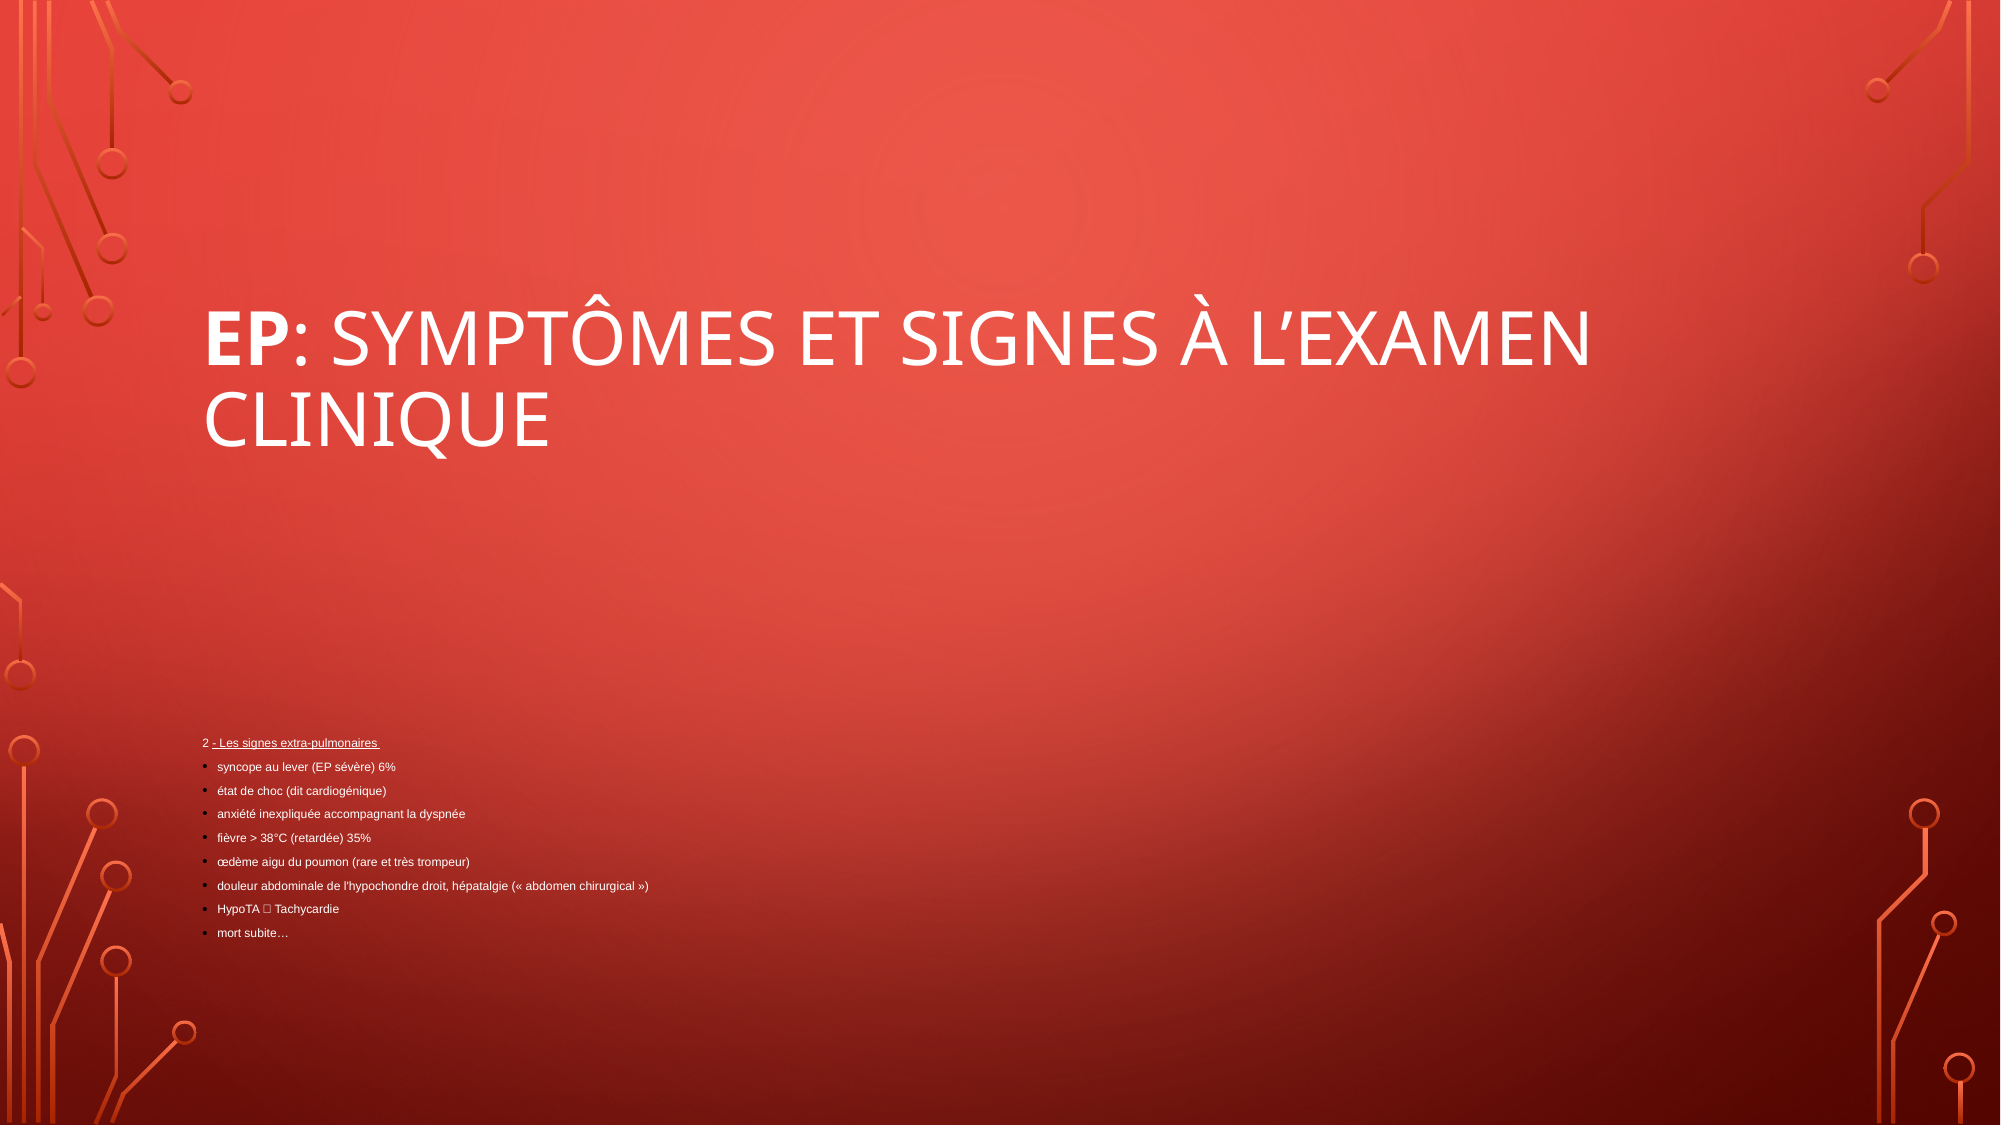

# EP: Symptômes et signes à l’examen clinique
2 - Les signes extra-pulmonaires
syncope au lever (EP sévère) 6%
état de choc (dit cardiogénique)
anxiété inexpliquée accompagnant la dyspnée
fièvre > 38°C (retardée) 35%
œdème aigu du poumon (rare et très trompeur)
douleur abdominale de l'hypochondre droit, hépatalgie (« abdomen chirurgical »)
HypoTA  Tachycardie
mort subite…